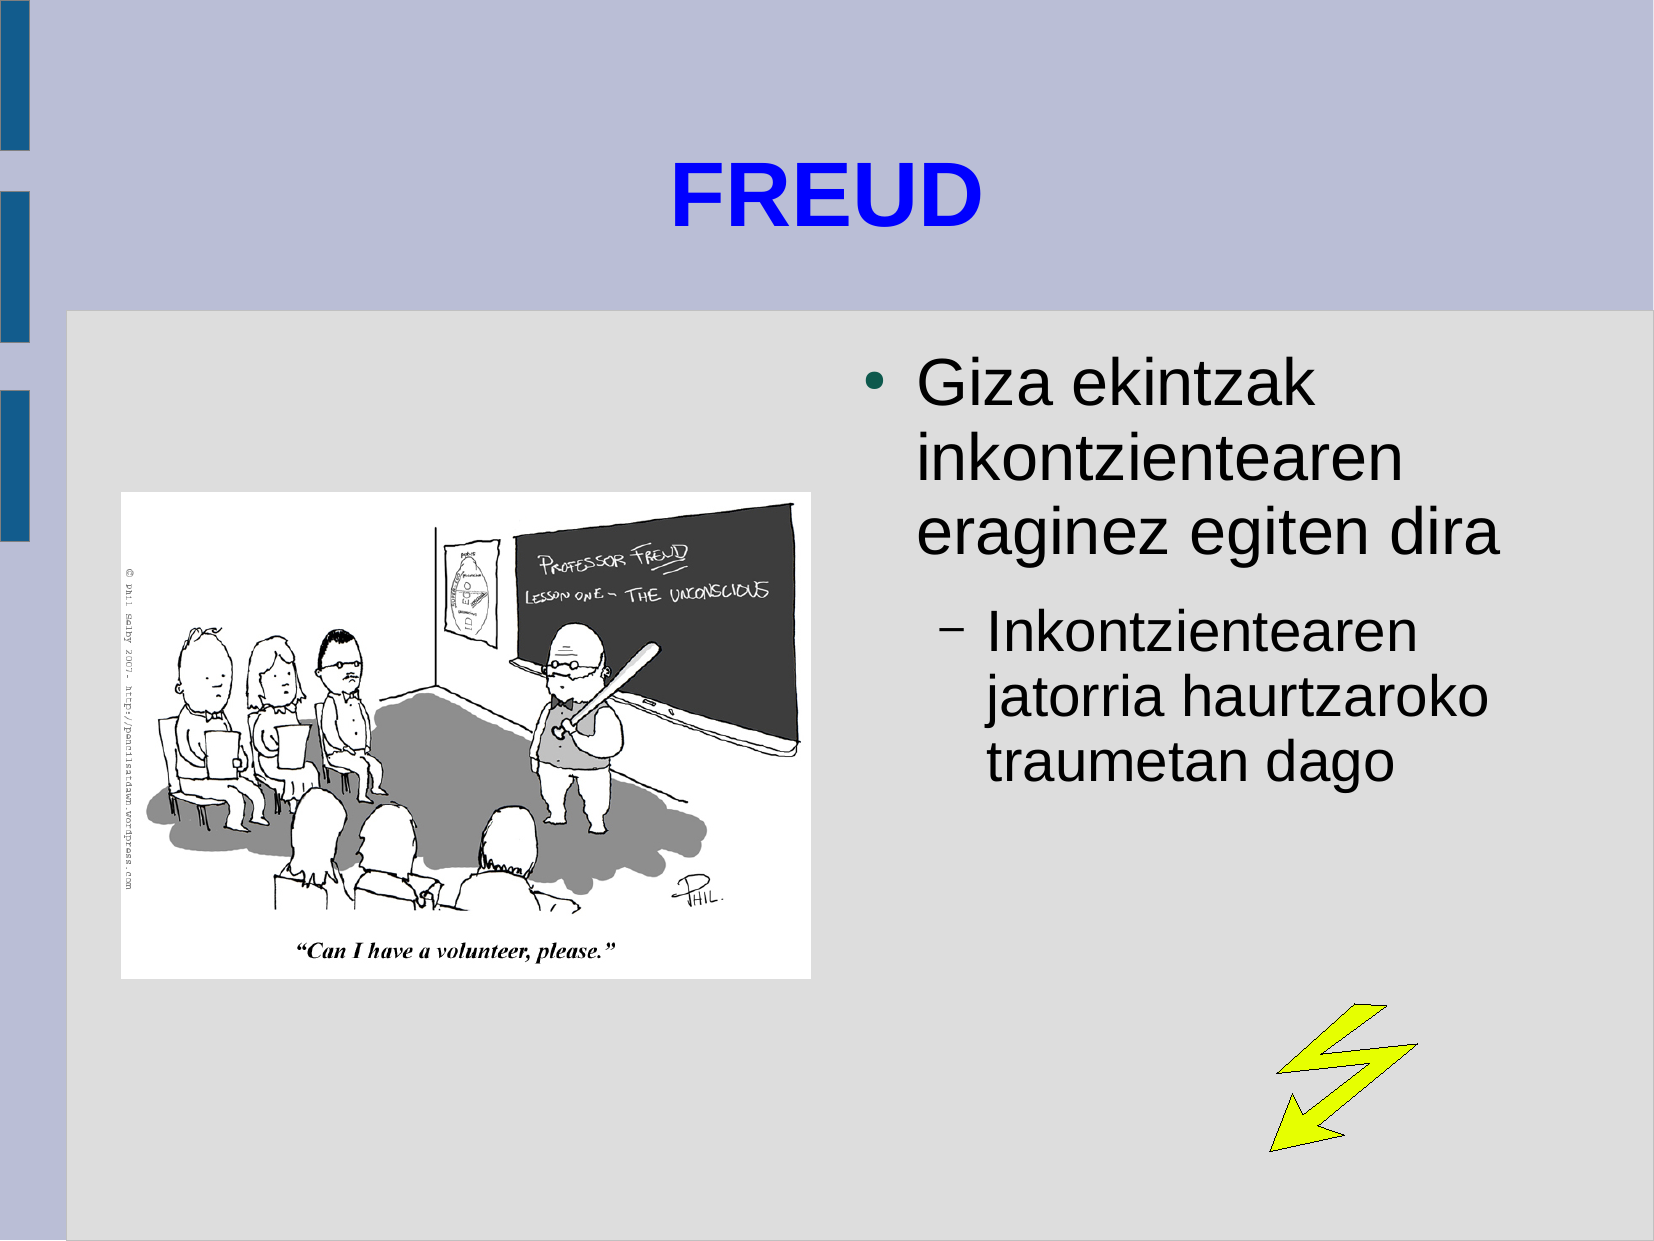

# FREUD
Giza ekintzak inkontzientearen eraginez egiten dira
Inkontzientearen jatorria haurtzaroko traumetan dago